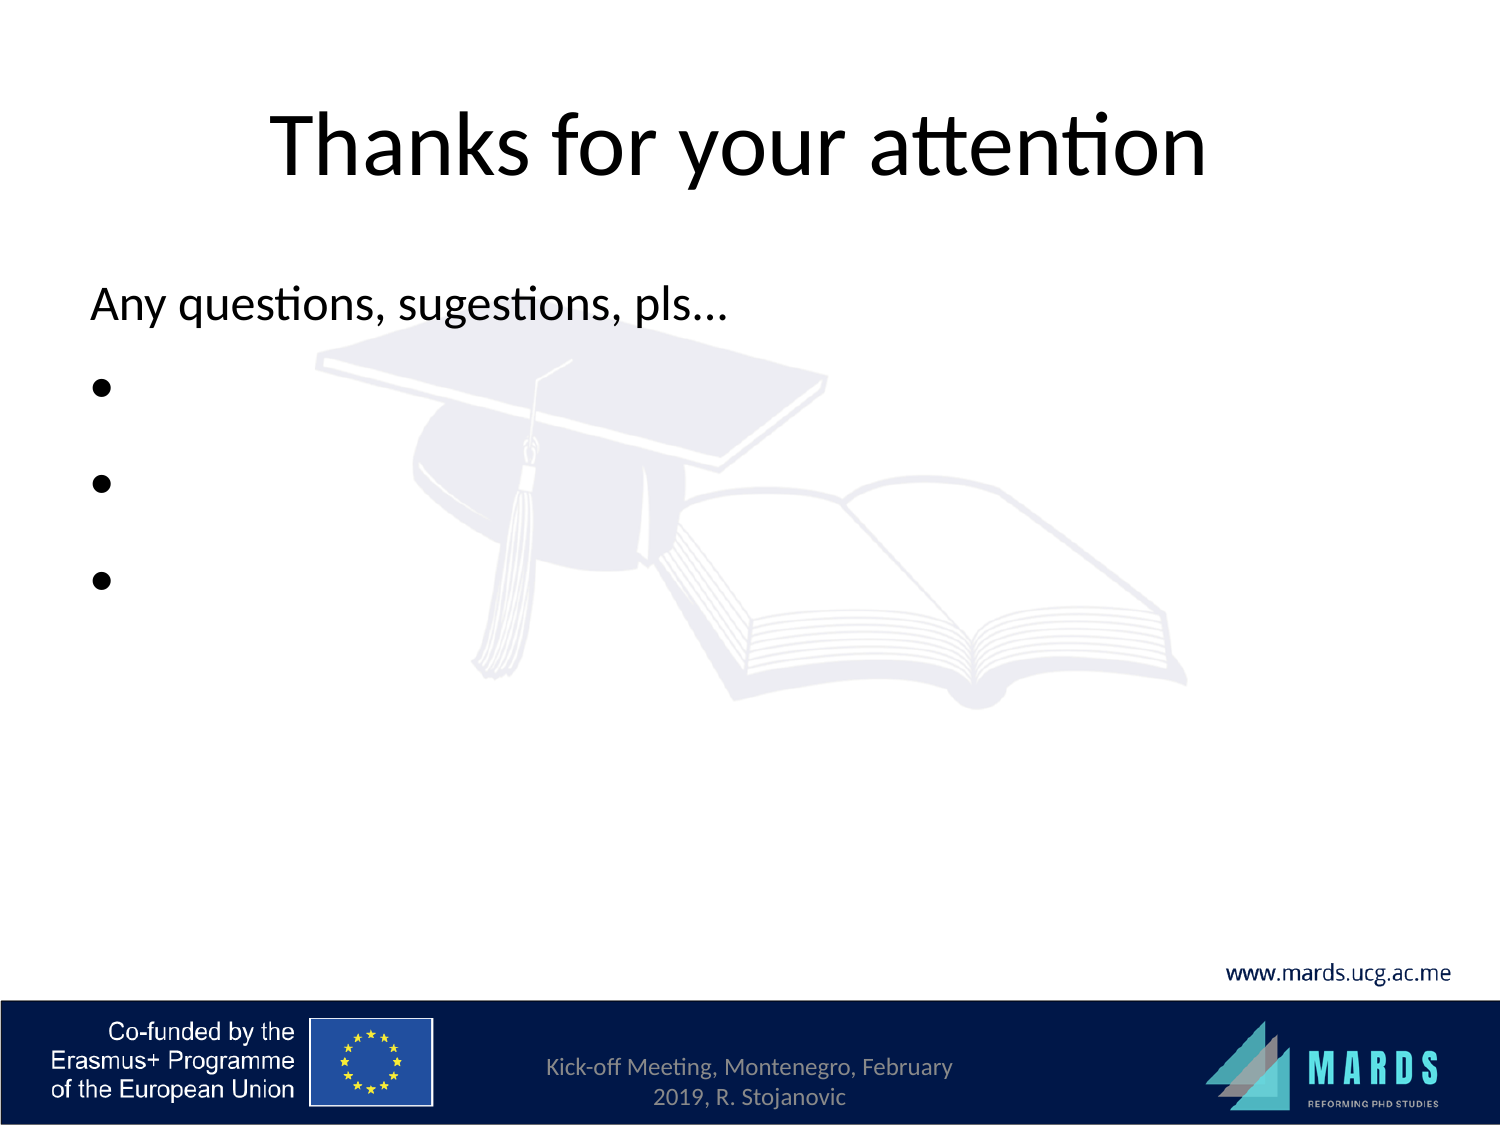

# Thanks for your attention
Any questions, sugestions, pls...
Kick-off Meeting, Montenegro, February 2019, R. Stojanovic